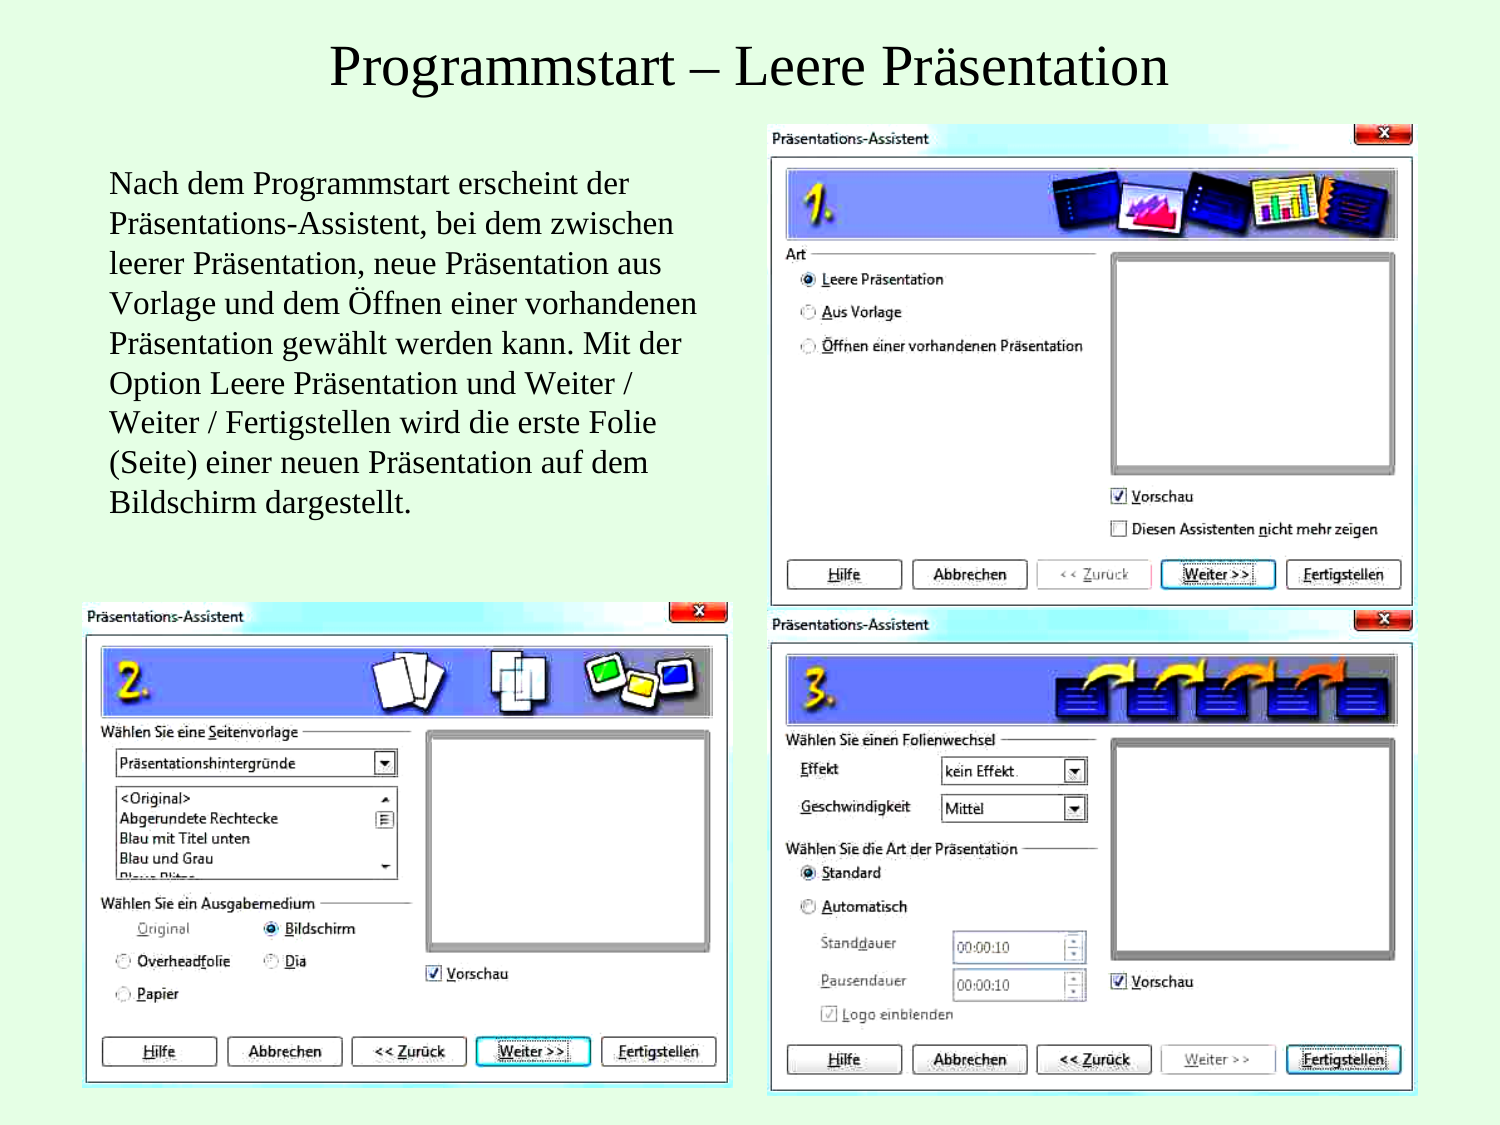

# Programmstart – Leere Präsentation
Nach dem Programmstart erscheint der Präsentations-Assistent, bei dem zwischen leerer Präsentation, neue Präsentation aus Vorlage und dem Öffnen einer vorhandenen Präsentation gewählt werden kann. Mit der Option Leere Präsentation und Weiter / Weiter / Fertigstellen wird die erste Folie (Seite) einer neuen Präsentation auf dem Bildschirm dargestellt.